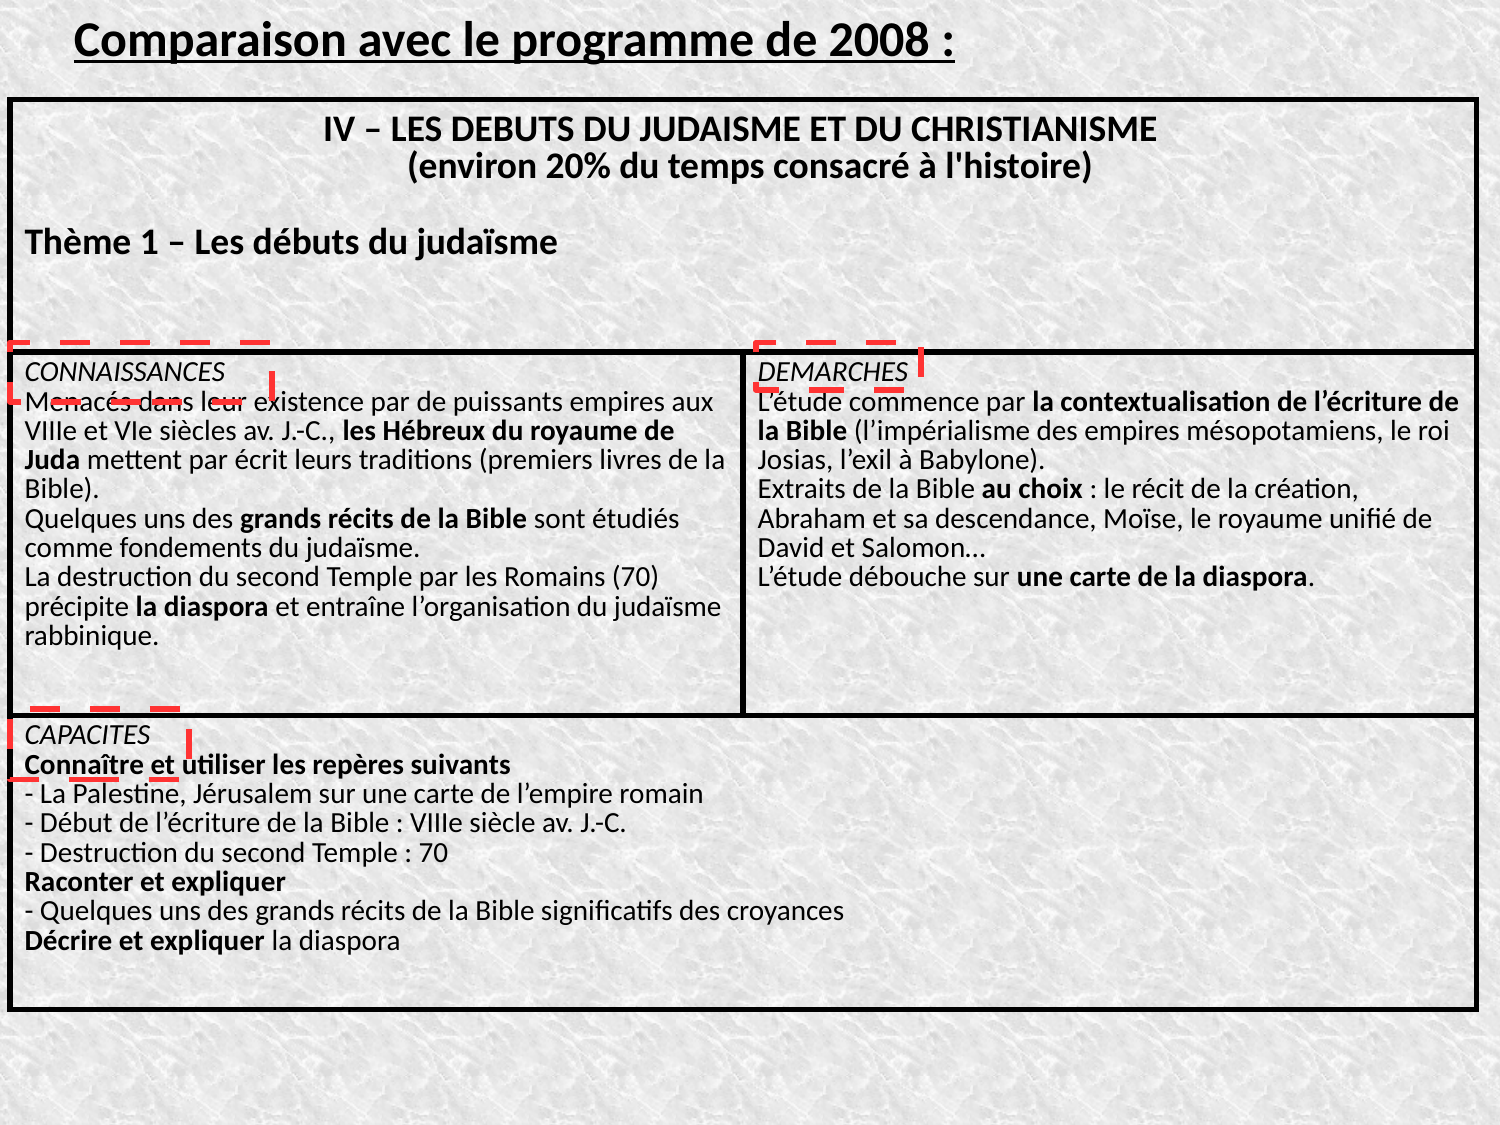

Comparaison avec le programme de 2008 :
| IV – LES DEBUTS DU JUDAISME ET DU CHRISTIANISME (environ 20% du temps consacré à l'histoire) Thème 1 – Les débuts du judaïsme | |
| --- | --- |
| CONNAISSANCES Menacés dans leur existence par de puissants empires aux VIIIe et VIe siècles av. J.-C., les Hébreux du royaume de Juda mettent par écrit leurs traditions (premiers livres de la Bible). Quelques uns des grands récits de la Bible sont étudiés comme fondements du judaïsme. La destruction du second Temple par les Romains (70) précipite la diaspora et entraîne l’organisation du judaïsme rabbinique. | DEMARCHES L’étude commence par la contextualisation de l’écriture de la Bible (l’impérialisme des empires mésopotamiens, le roi Josias, l’exil à Babylone). Extraits de la Bible au choix : le récit de la création, Abraham et sa descendance, Moïse, le royaume unifié de David et Salomon… L’étude débouche sur une carte de la diaspora. |
| CAPACITES Connaître et utiliser les repères suivants - La Palestine, Jérusalem sur une carte de l’empire romain - Début de l’écriture de la Bible : VIIIe siècle av. J.-C. - Destruction du second Temple : 70 Raconter et expliquer - Quelques uns des grands récits de la Bible significatifs des croyances Décrire et expliquer la diaspora | |